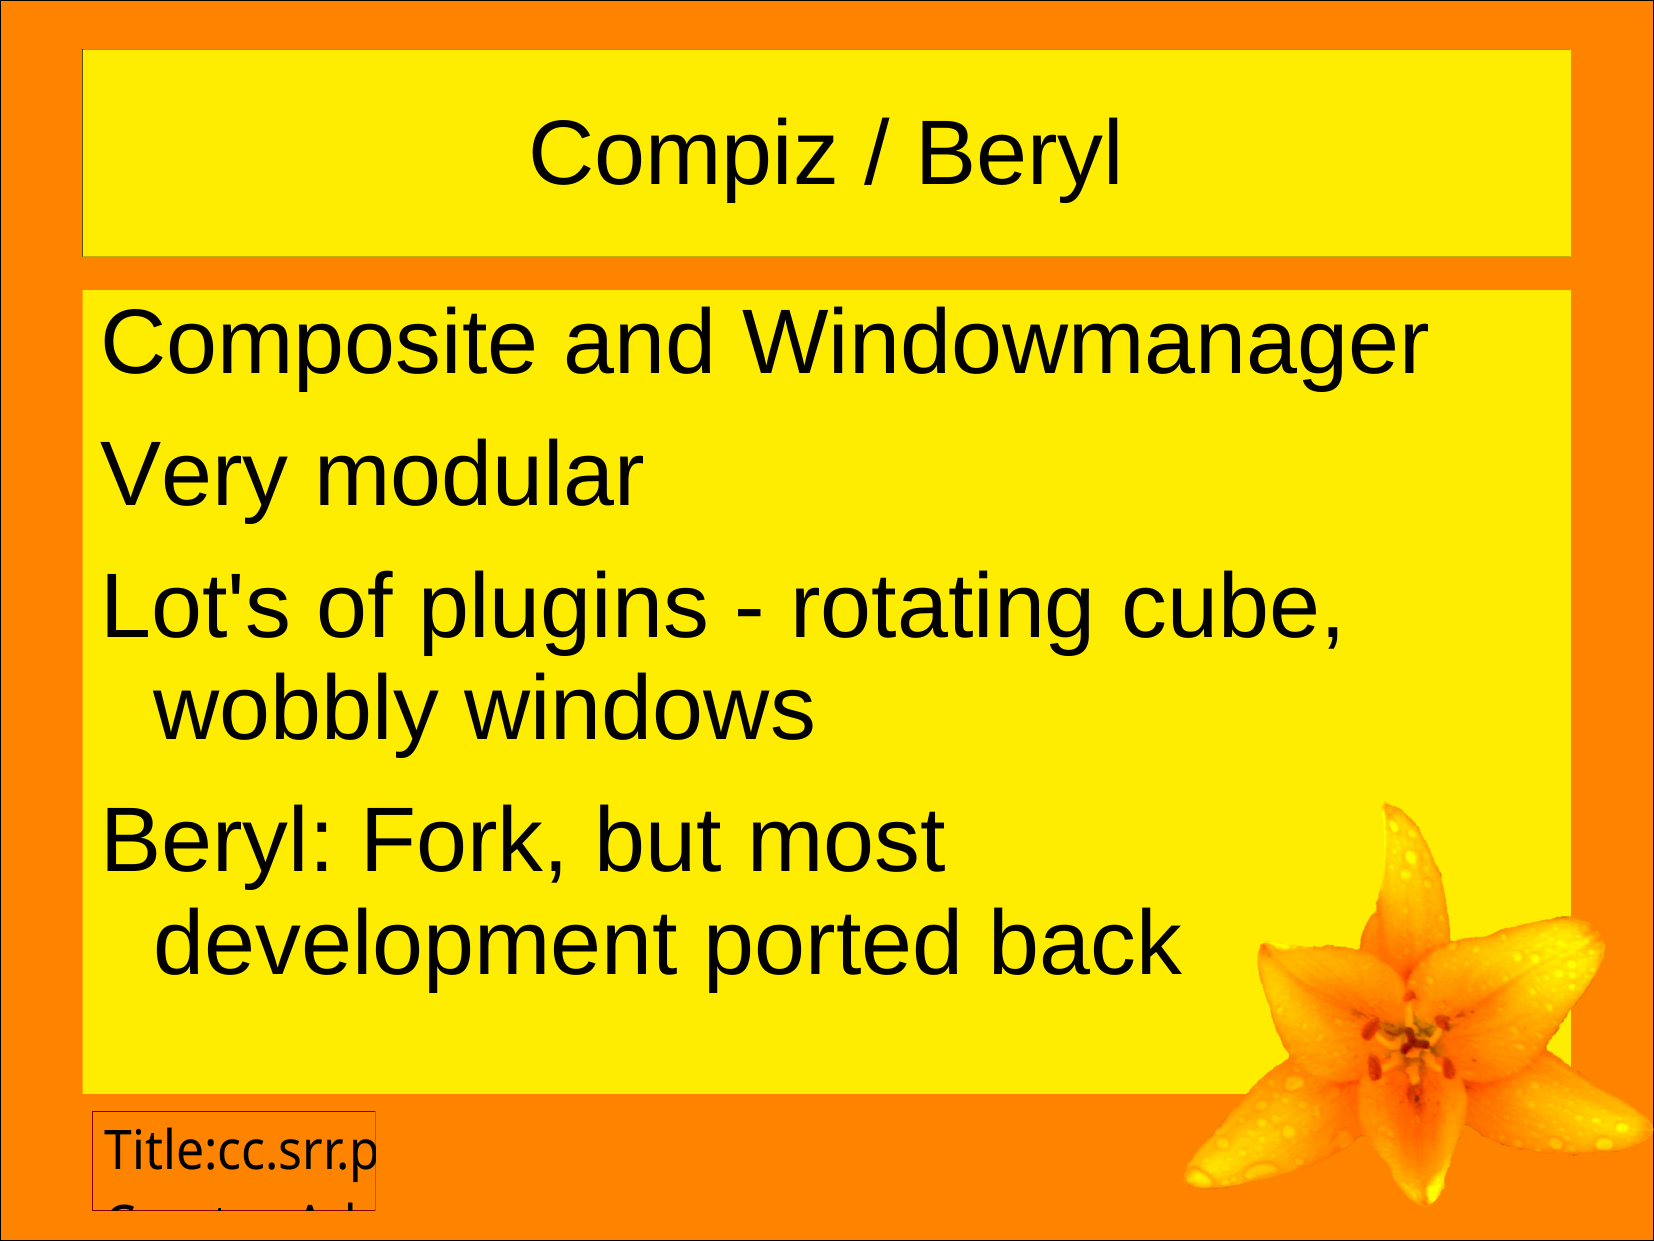

# Compiz / Beryl
Composite and Windowmanager
Very modular
Lot's of plugins - rotating cube, wobbly windows
Beryl: Fork, but most
development ported back